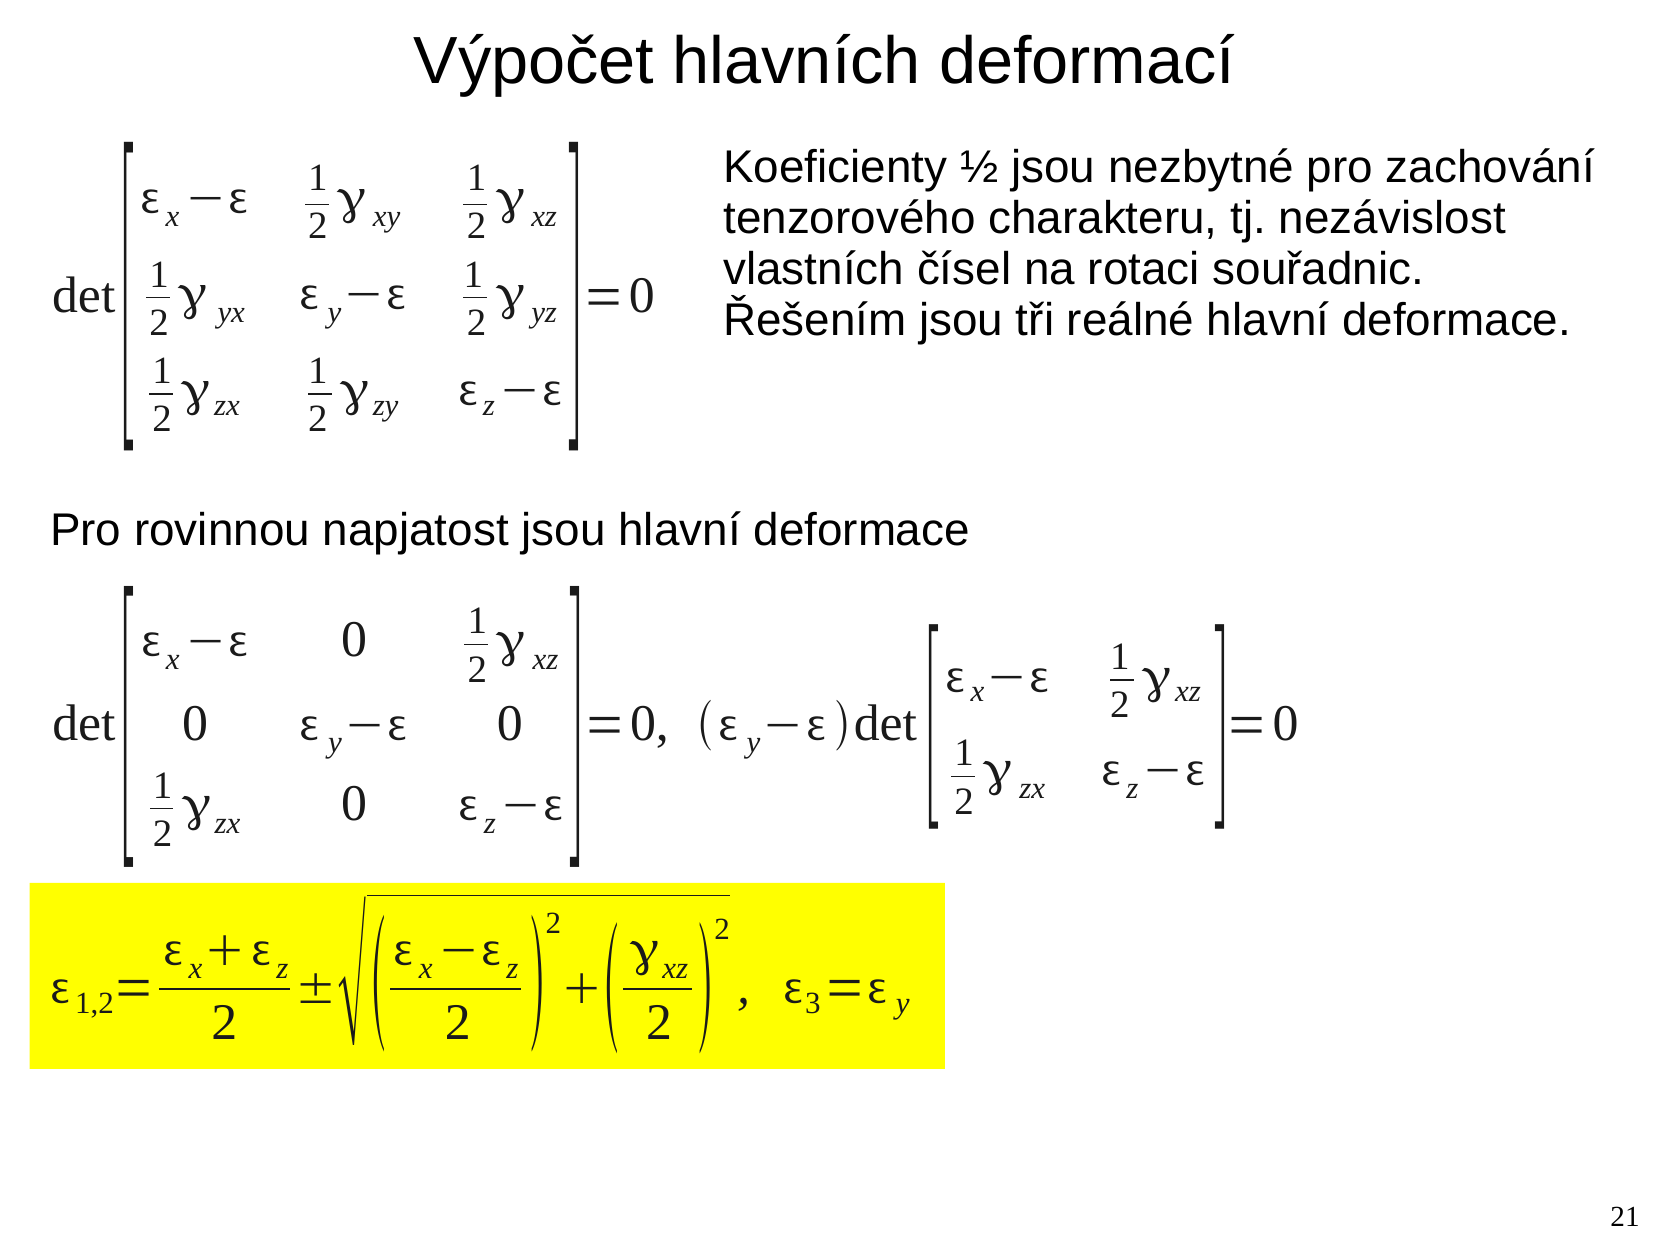

# Výpočet hlavních deformací
Koeficienty ½ jsou nezbytné pro zachování tenzorového charakteru, tj. nezávislost vlastních čísel na rotaci souřadnic. Řešením jsou tři reálné hlavní deformace.
Pro rovinnou napjatost jsou hlavní deformace
21